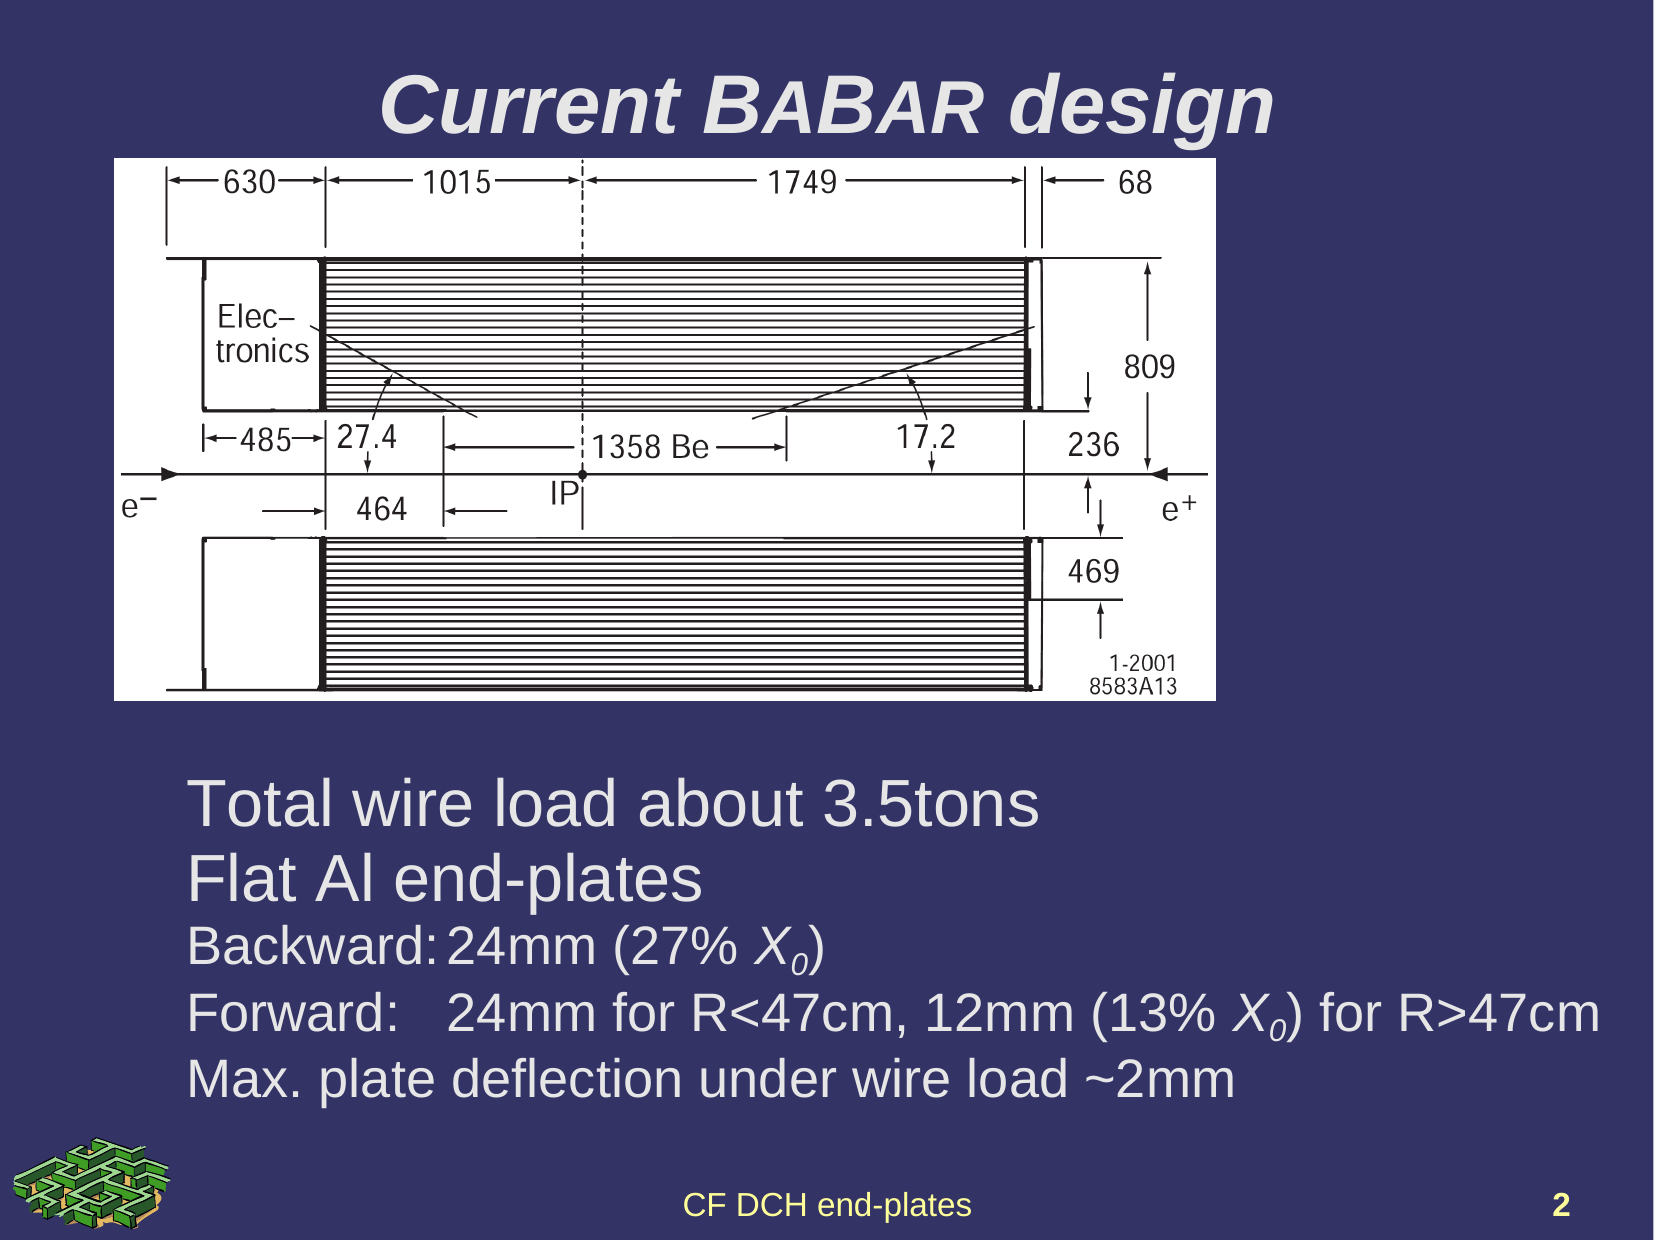

# Current BABAR design
Total wire load about 3.5tons
Flat Al end-plates
Backward:	24mm (27% X0)
Forward: 	24mm for R<47cm, 12mm (13% X0) for R>47cm
Max. plate deflection under wire load ~2mm
CF DCH end-plates
2